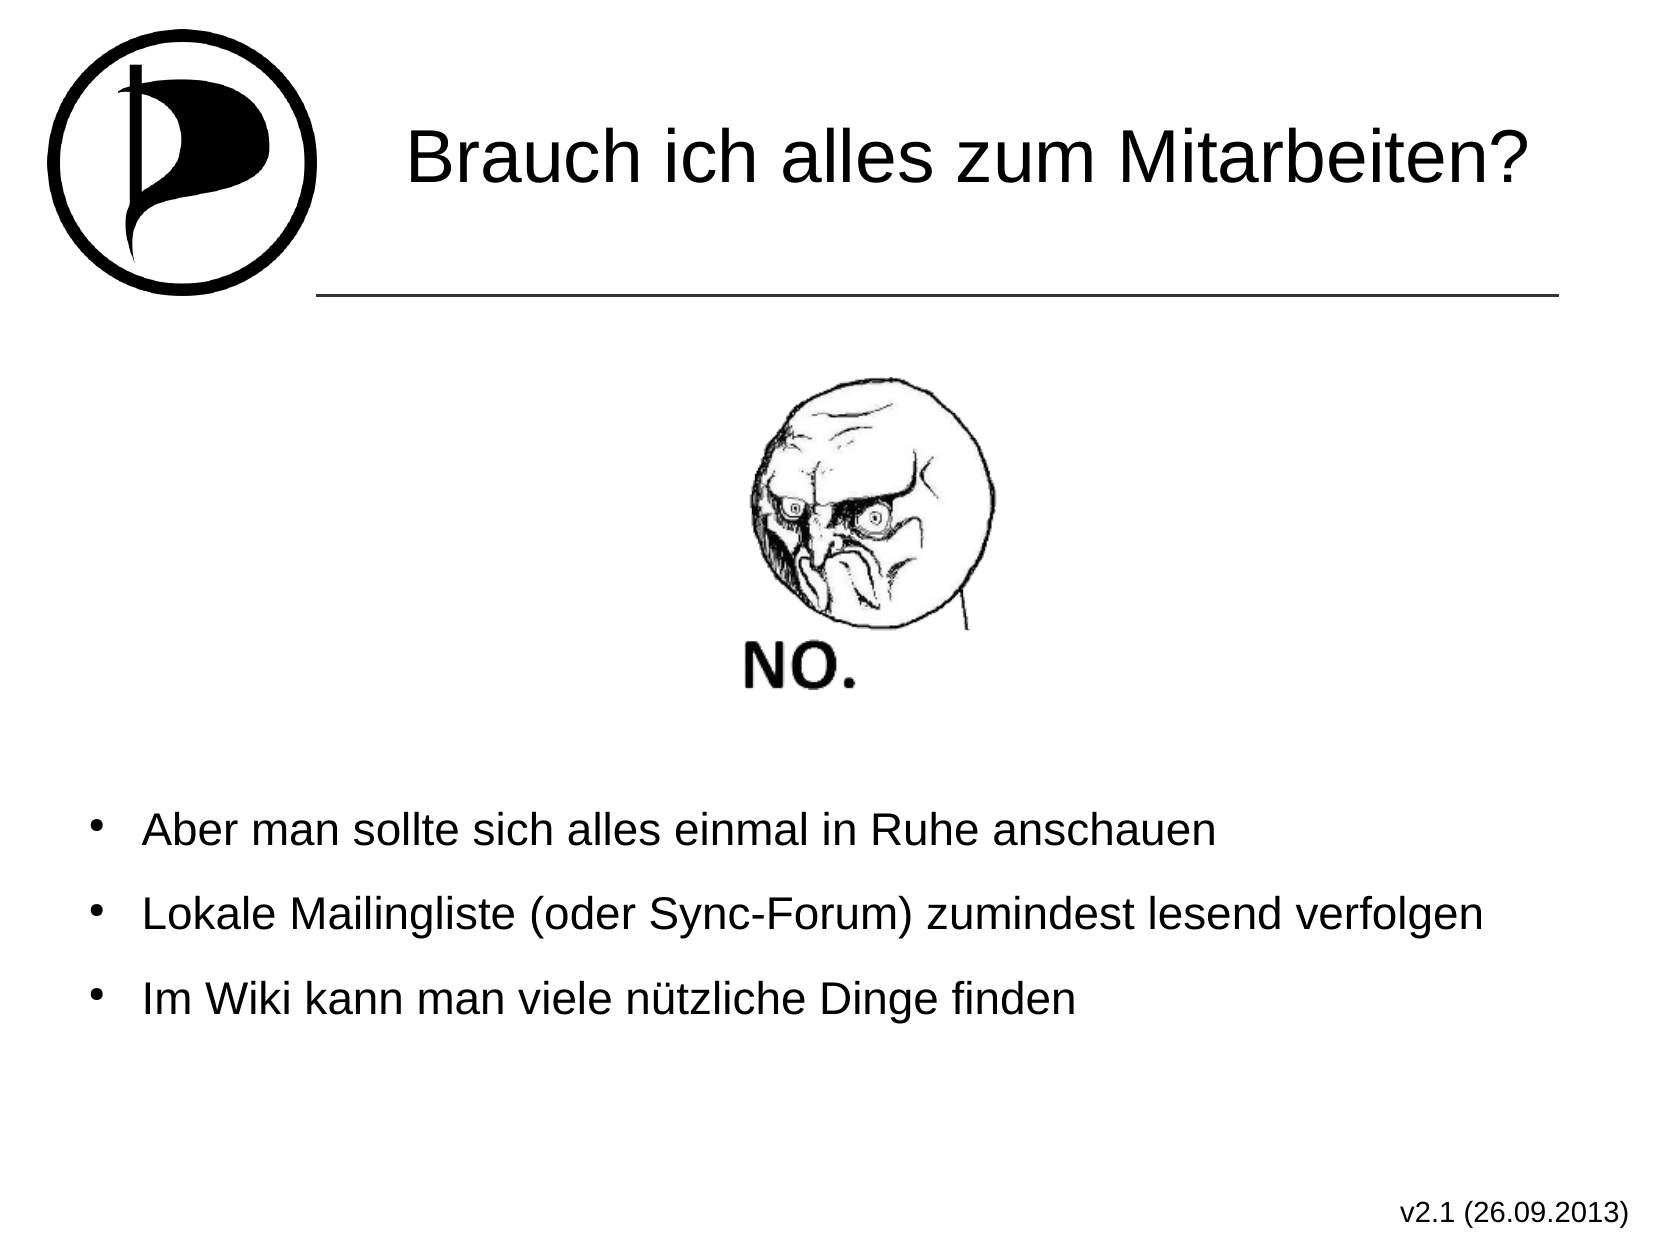

# Brauch ich alles zum Mitarbeiten?
Aber man sollte sich alles einmal in Ruhe anschauen
Lokale Mailingliste (oder Sync-Forum) zumindest lesend verfolgen
Im Wiki kann man viele nützliche Dinge finden
v2.1 (26.09.2013)